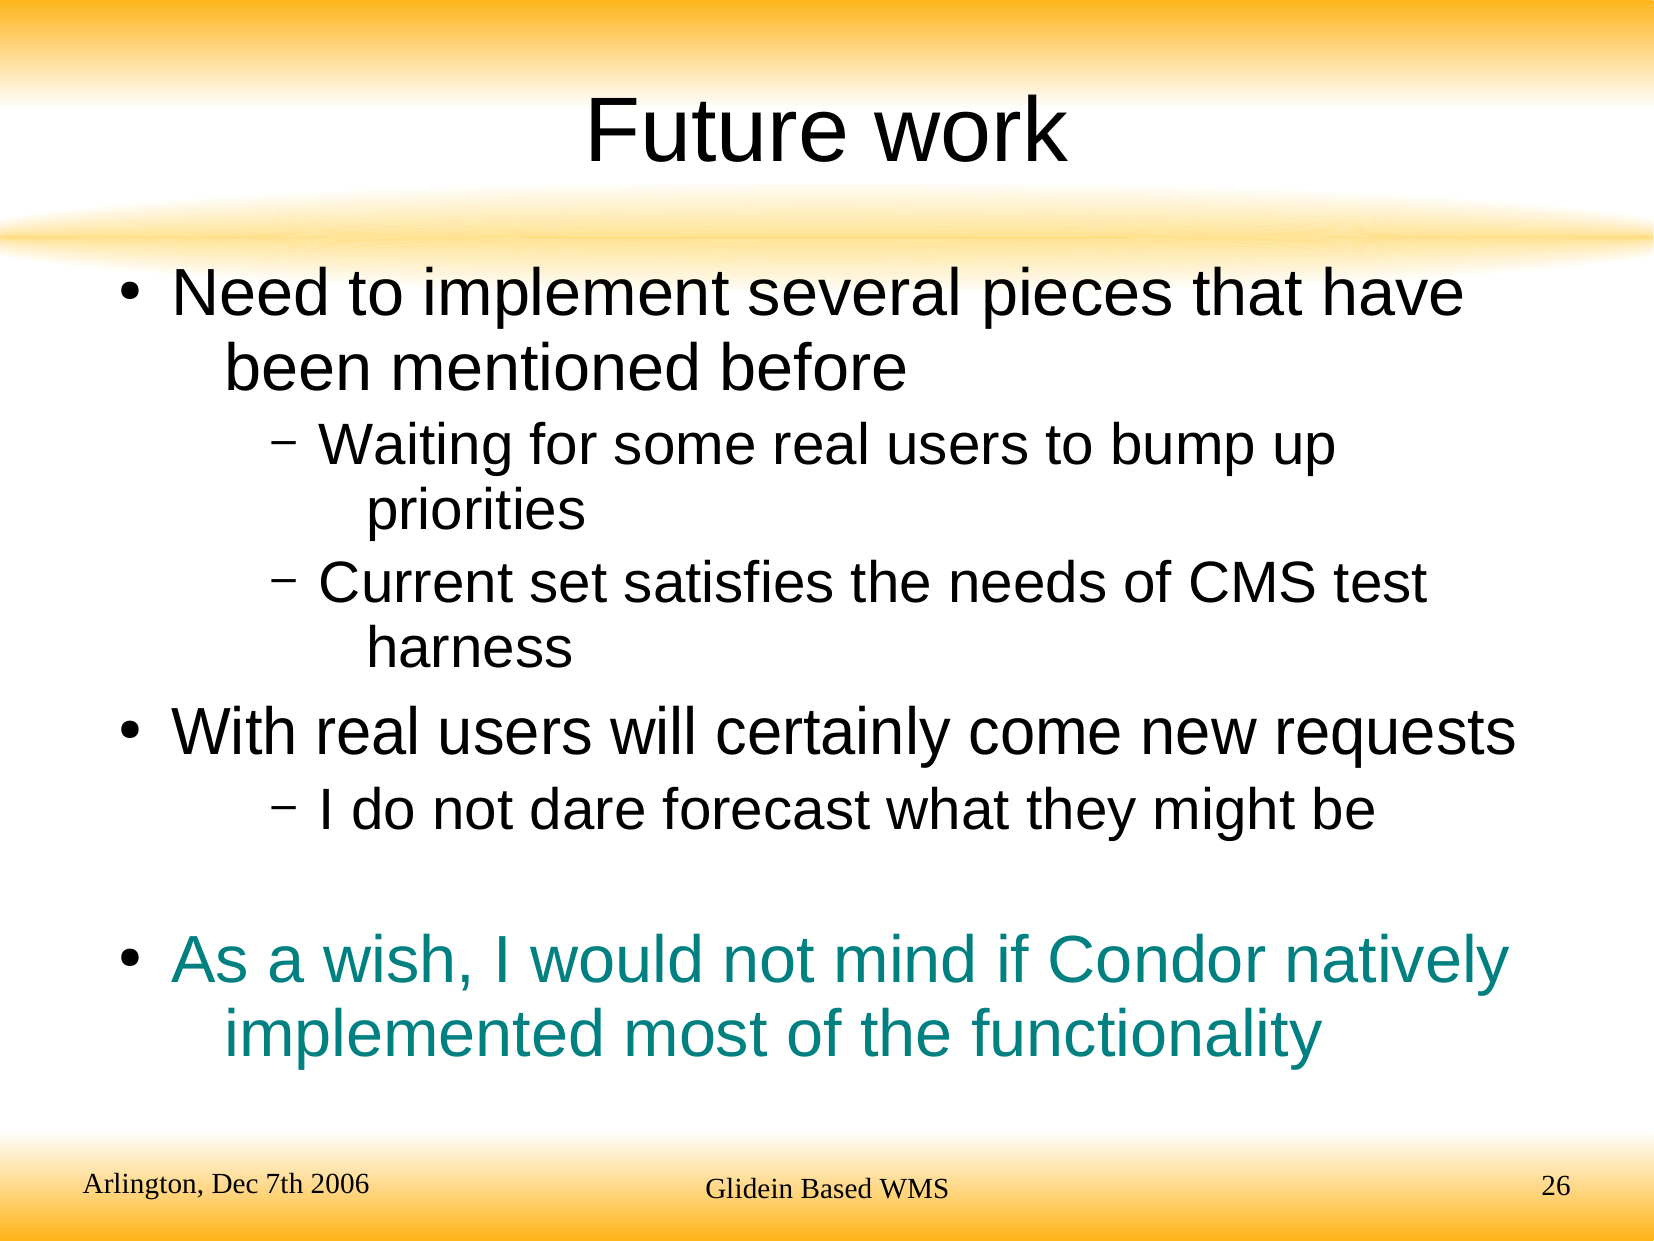

# Future work
Need to implement several pieces that have been mentioned before
Waiting for some real users to bump up priorities
Current set satisfies the needs of CMS test harness
With real users will certainly come new requests
I do not dare forecast what they might be
As a wish, I would not mind if Condor natively implemented most of the functionality
Arlington, Dec 7th 2006
26
Glidein Based WMS